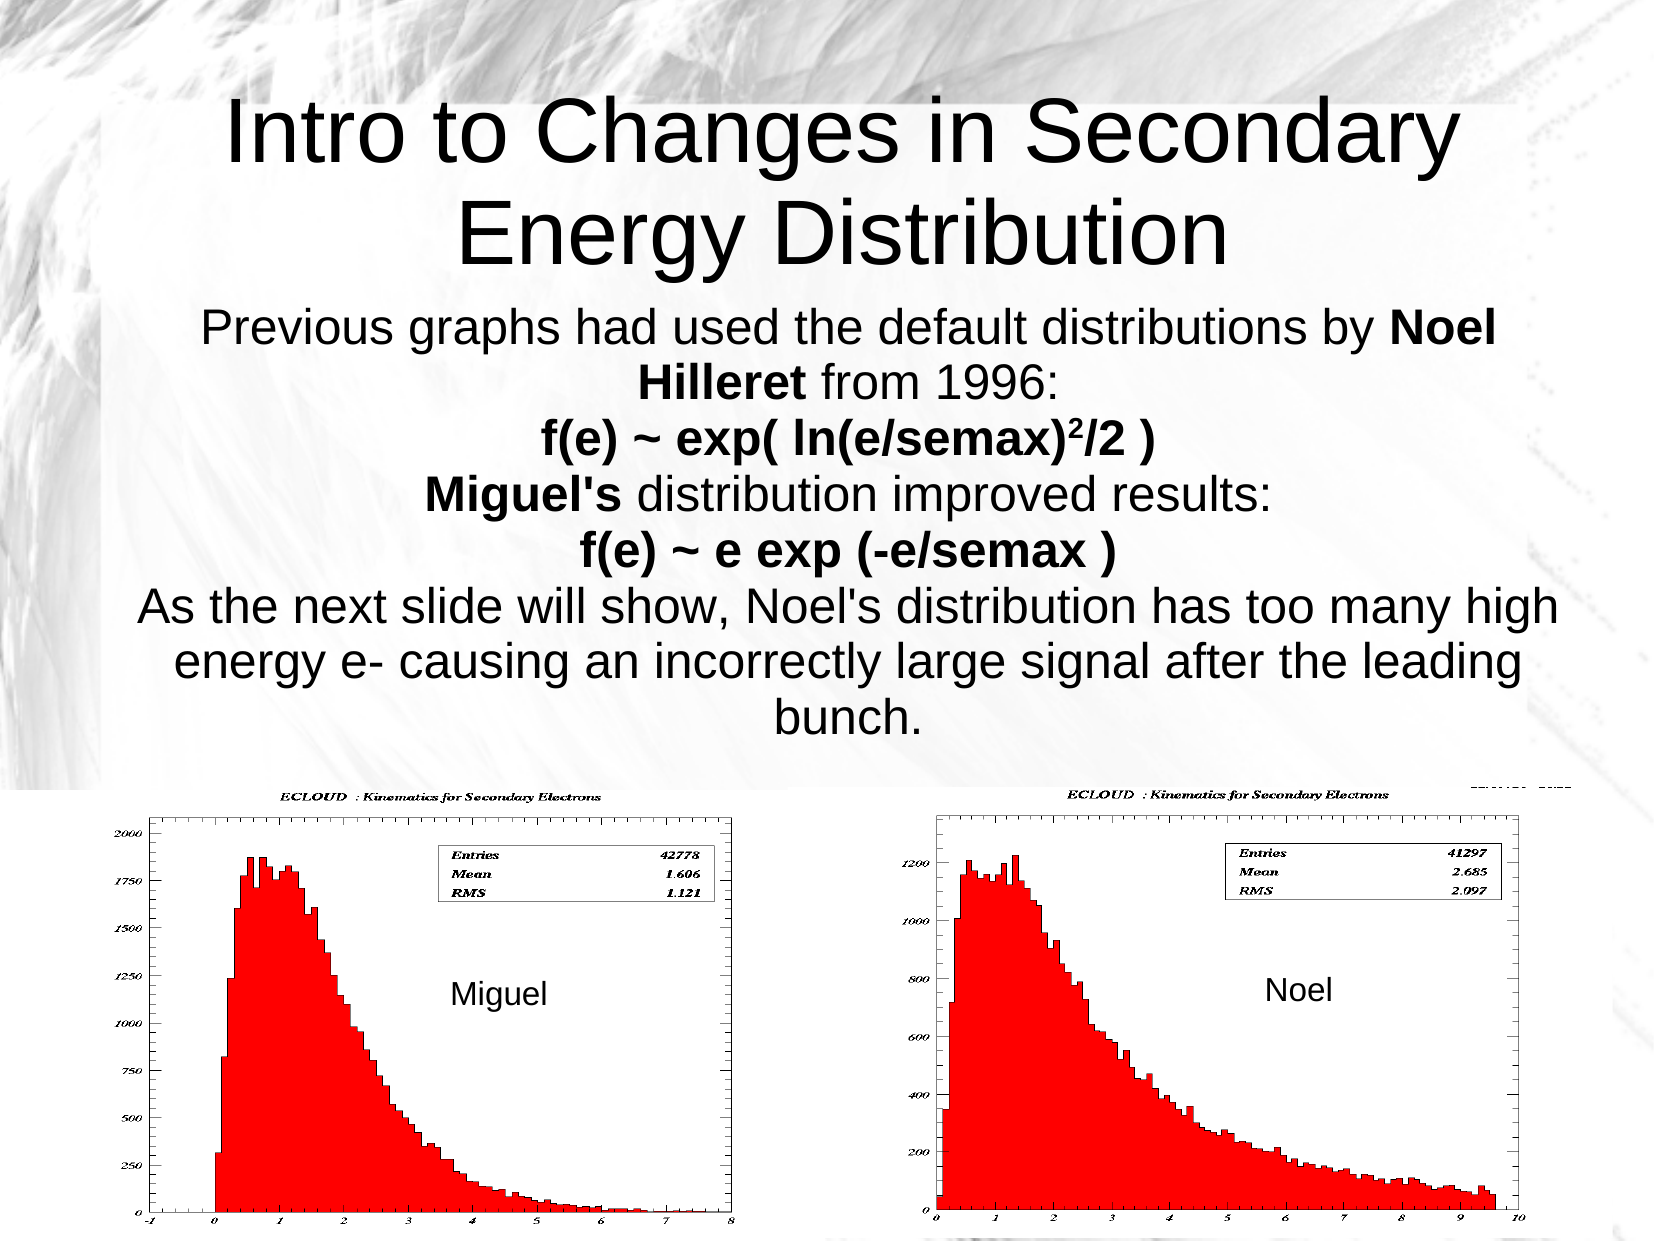

# Intro to Changes in Secondary Energy Distribution
Previous graphs had used the default distributions by Noel Hilleret from 1996:
f(e) ~ exp( ln(e/semax)2/2 )
Miguel's distribution improved results:
f(e) ~ e exp (-e/semax )
As the next slide will show, Noel's distribution has too many high energy e- causing an incorrectly large signal after the leading bunch.
Noel
Miguel